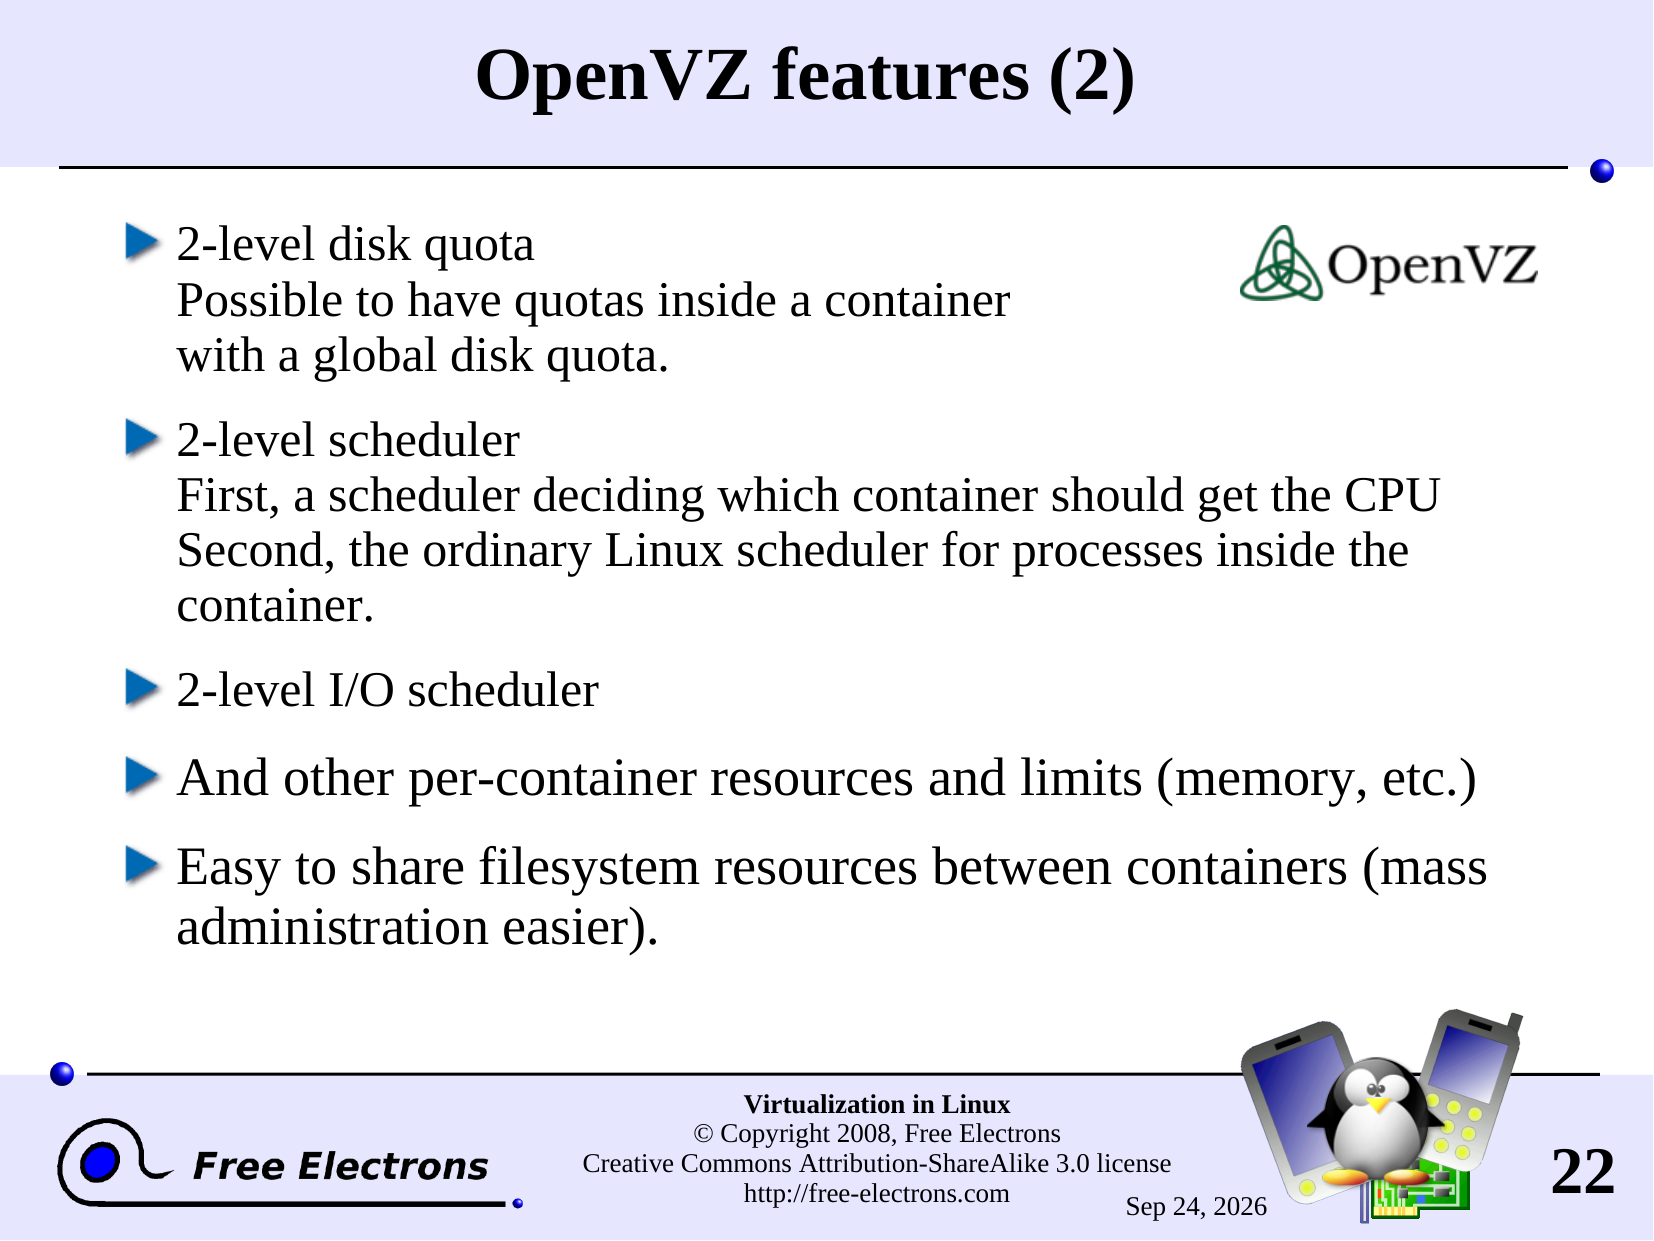

# OpenVZ features (2)
2-level disk quota
Possible to have quotas inside a container
with a global disk quota.
2-level scheduler
First, a scheduler deciding which container should get the CPU
Second, the ordinary Linux scheduler for processes inside the container.
2-level I/O scheduler
And other per-container resources and limits (memory, etc.)
Easy to share filesystem resources between containers (mass administration easier).